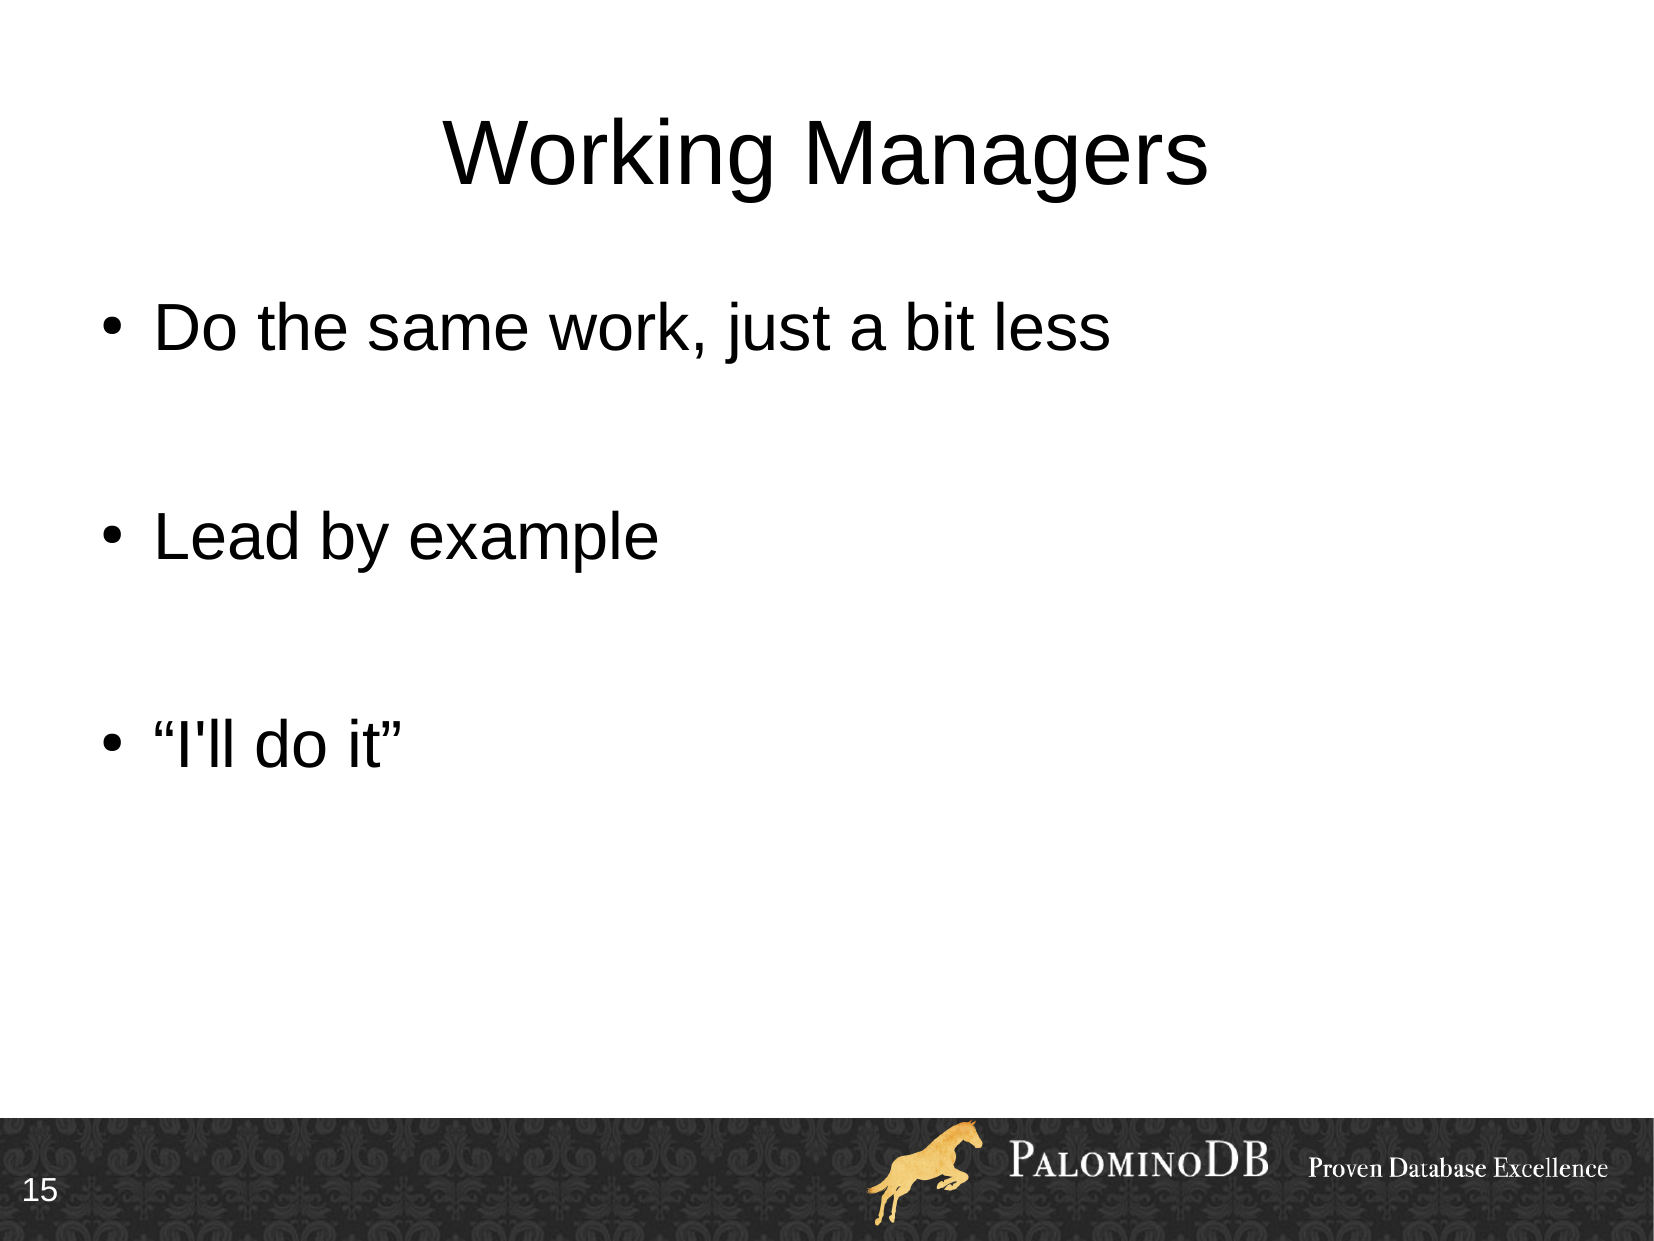

# Working Managers
Do the same work, just a bit less
Lead by example
“I'll do it”